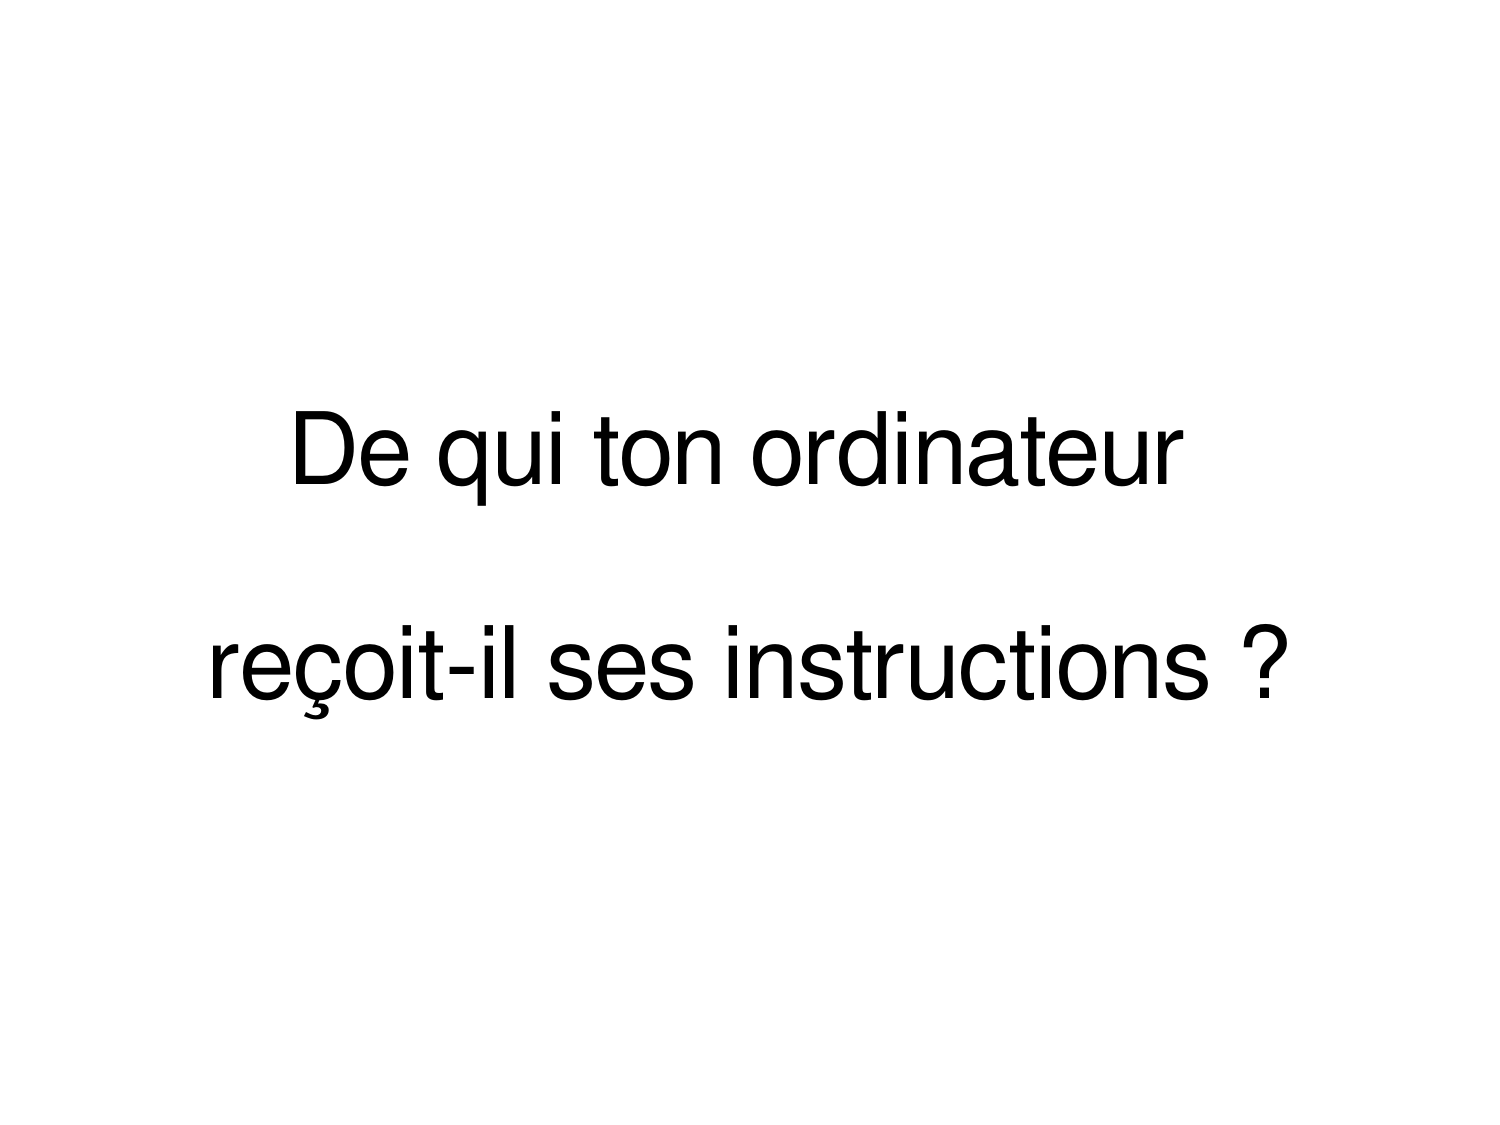

De qui ton ordinateur
reçoit-il ses instructions ?